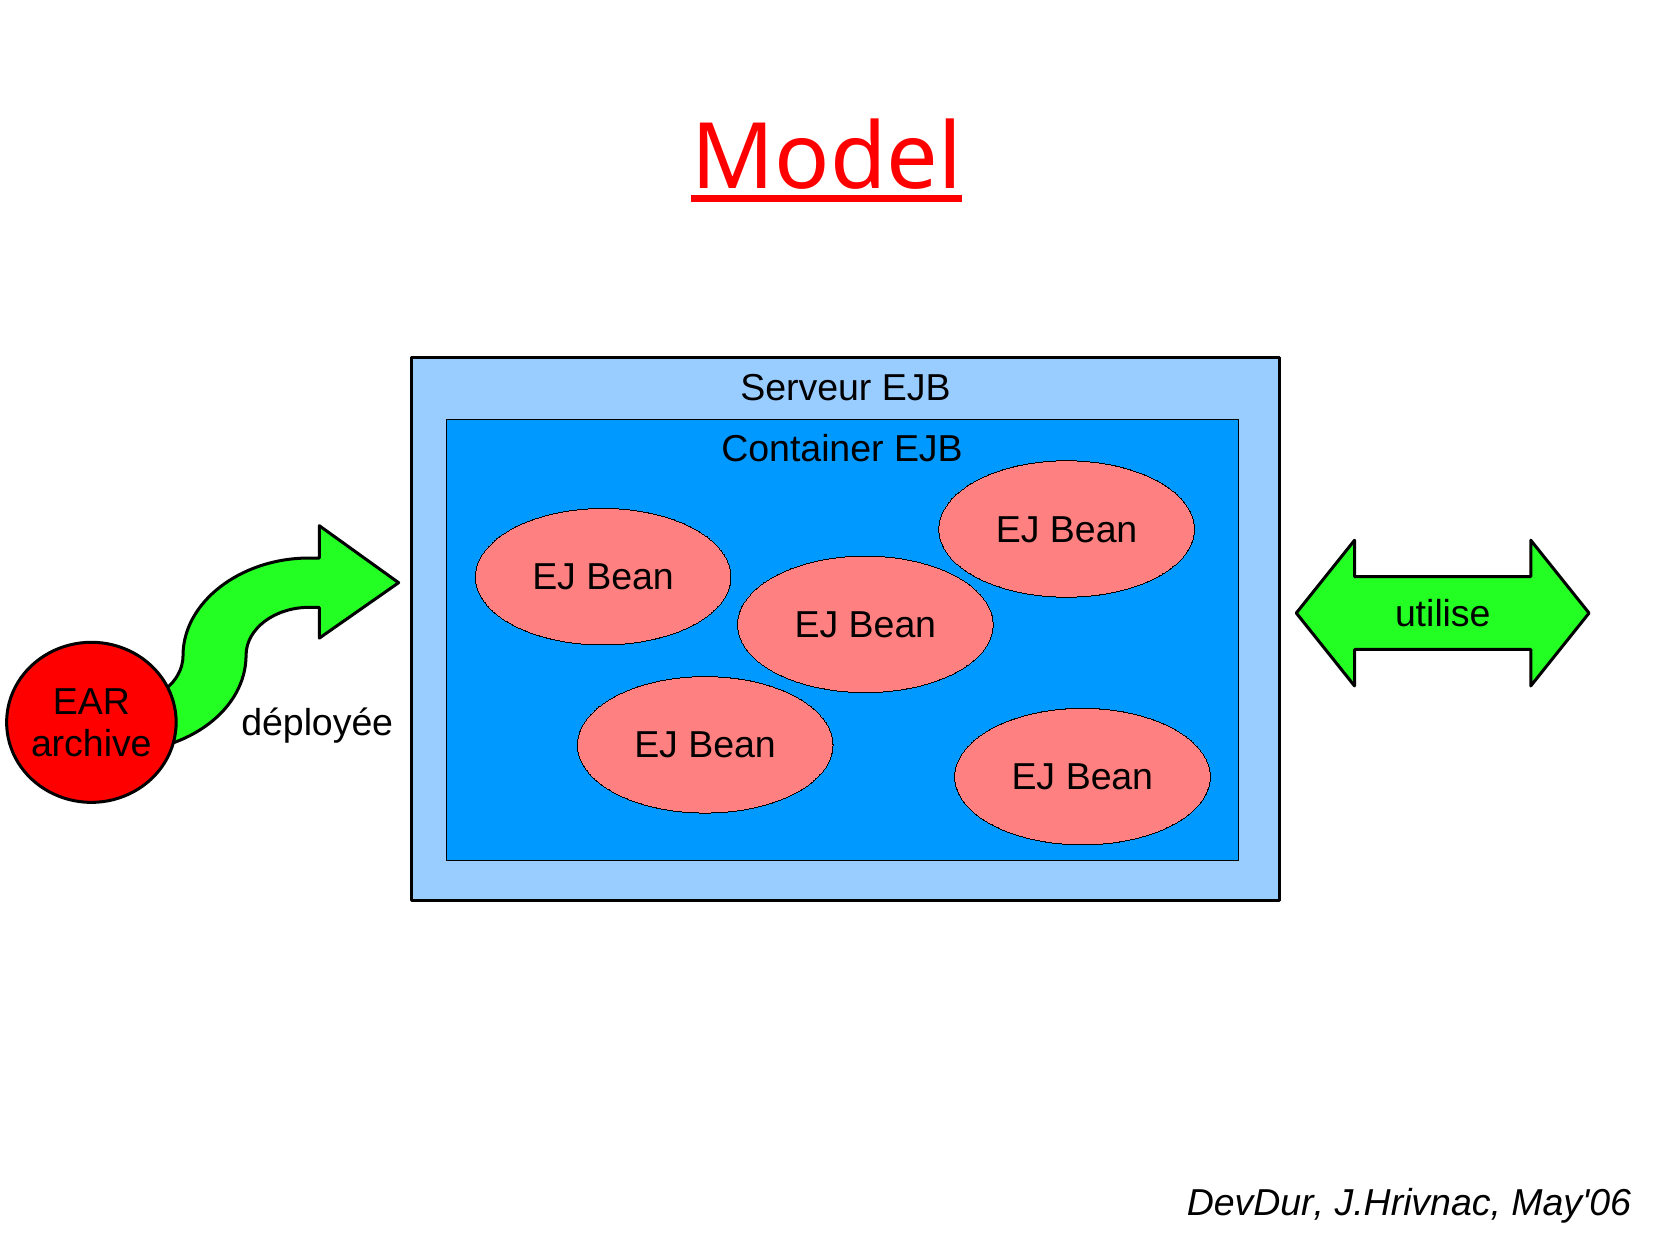

# Model
Serveur EJB
Container EJB
EJ Bean
EJ Bean
 déployée
utilise
EJ Bean
EAR
archive
EJ Bean
EJ Bean
DevDur, J.Hrivnac, May'06